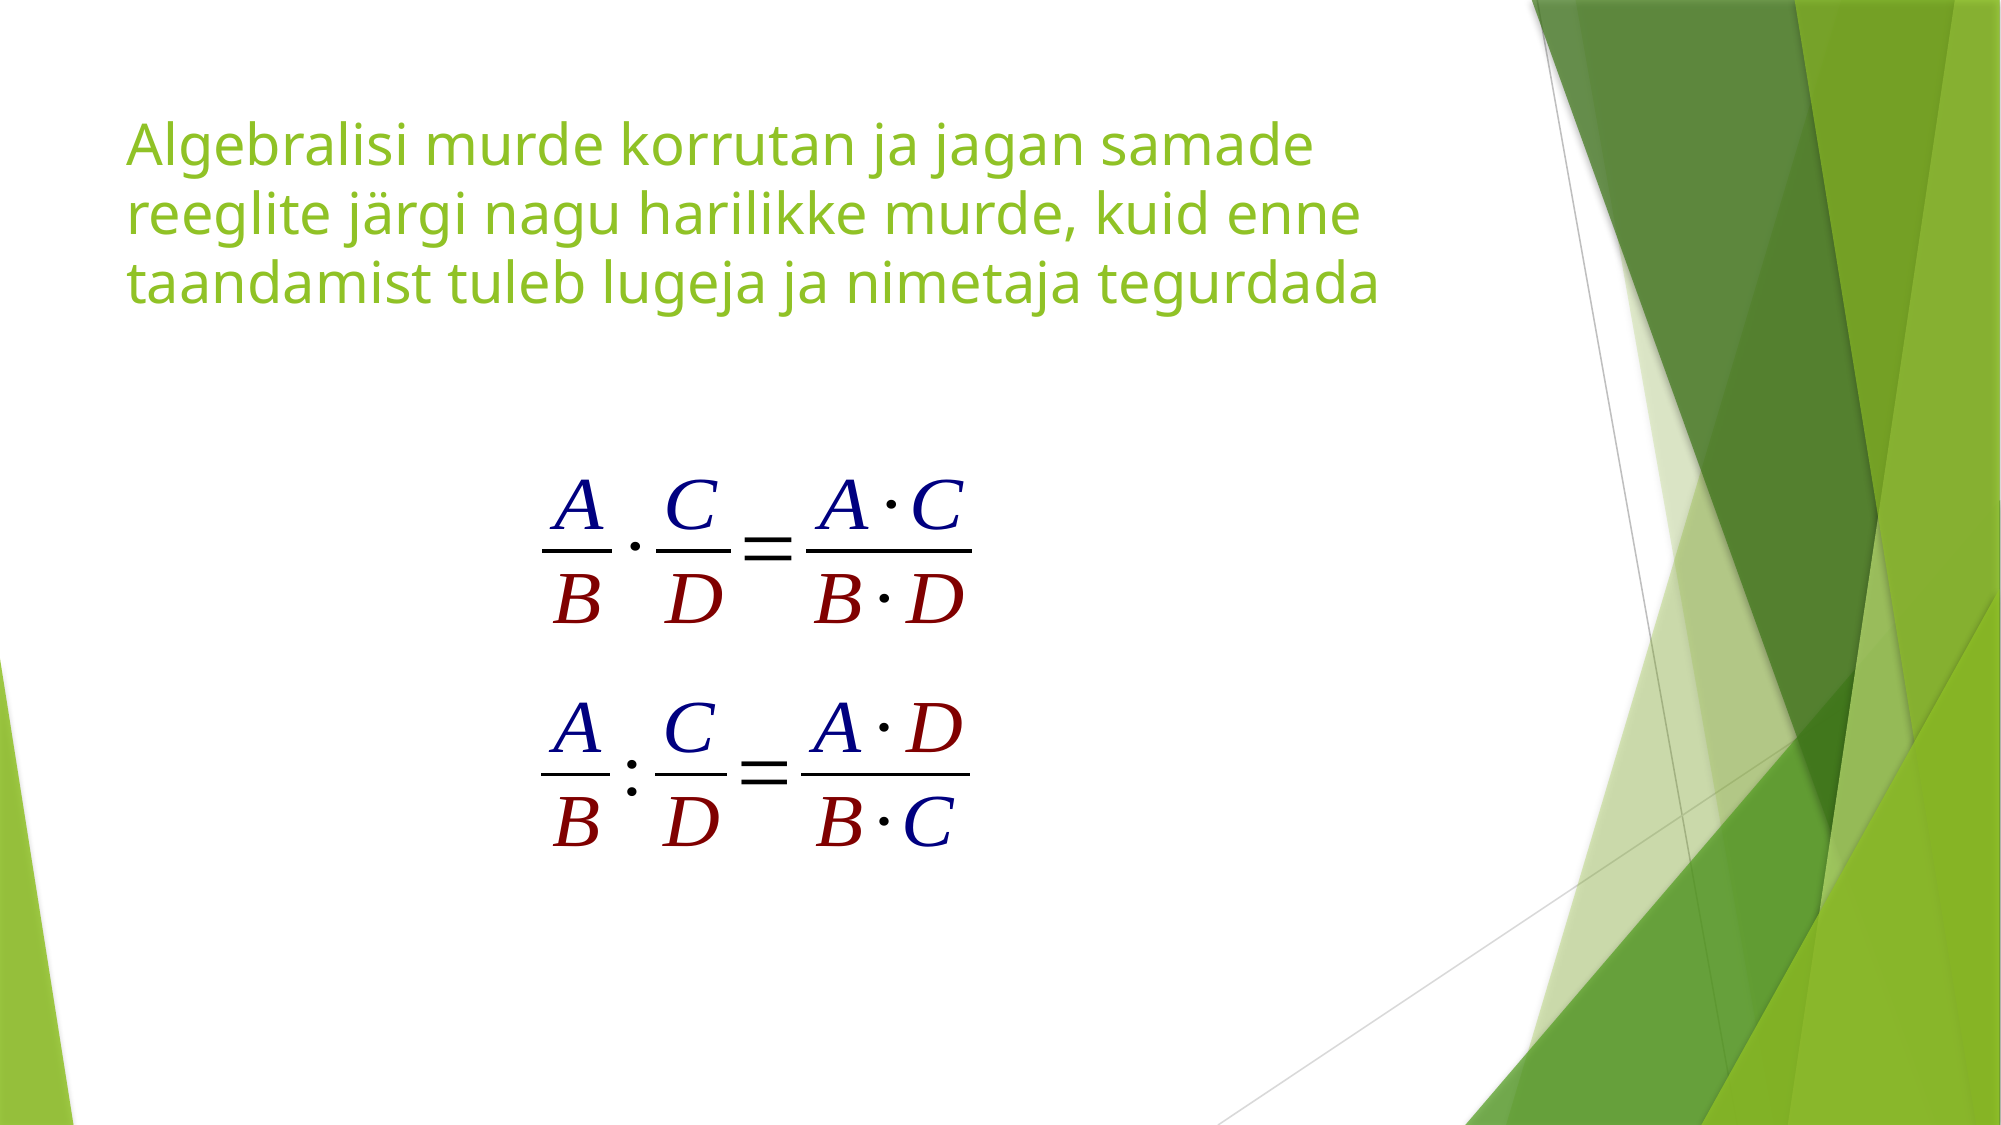

# Algebralisi murde korrutan ja jagan samade reeglite järgi nagu harilikke murde, kuid enne taandamist tuleb lugeja ja nimetaja tegurdada